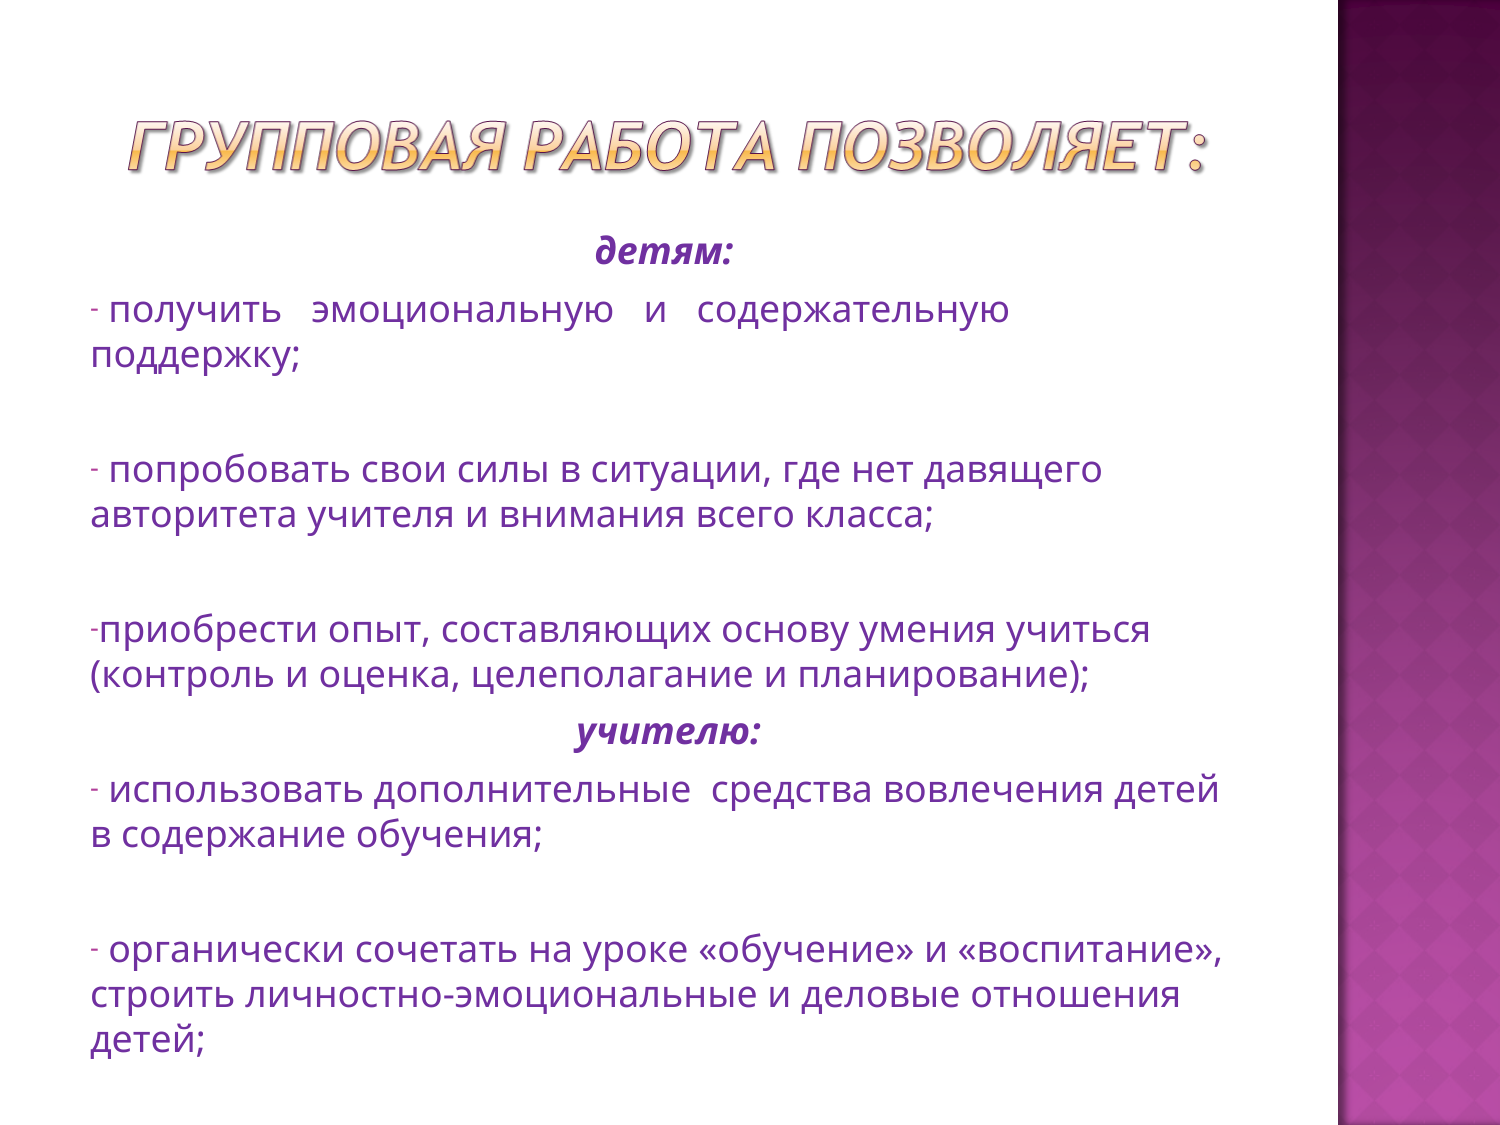

детям:
 получить эмоциональную и содержательную поддержку;
 попробовать свои силы в ситуации, где нет давящего авторитета учителя и внимания всего класса;
приобрести опыт, составляющих основу умения учиться (контроль и оценка, целеполагание и планирование);
учителю:
 использовать дополнительные средства вовлечения детей в содержание обучения;
 органически сочетать на уроке «обучение» и «воспитание», строить личностно-эмоциональные и деловые отношения детей;
- вести систематическое наблюдение (мониторинг) за формированием учебного сотрудничества в классе.